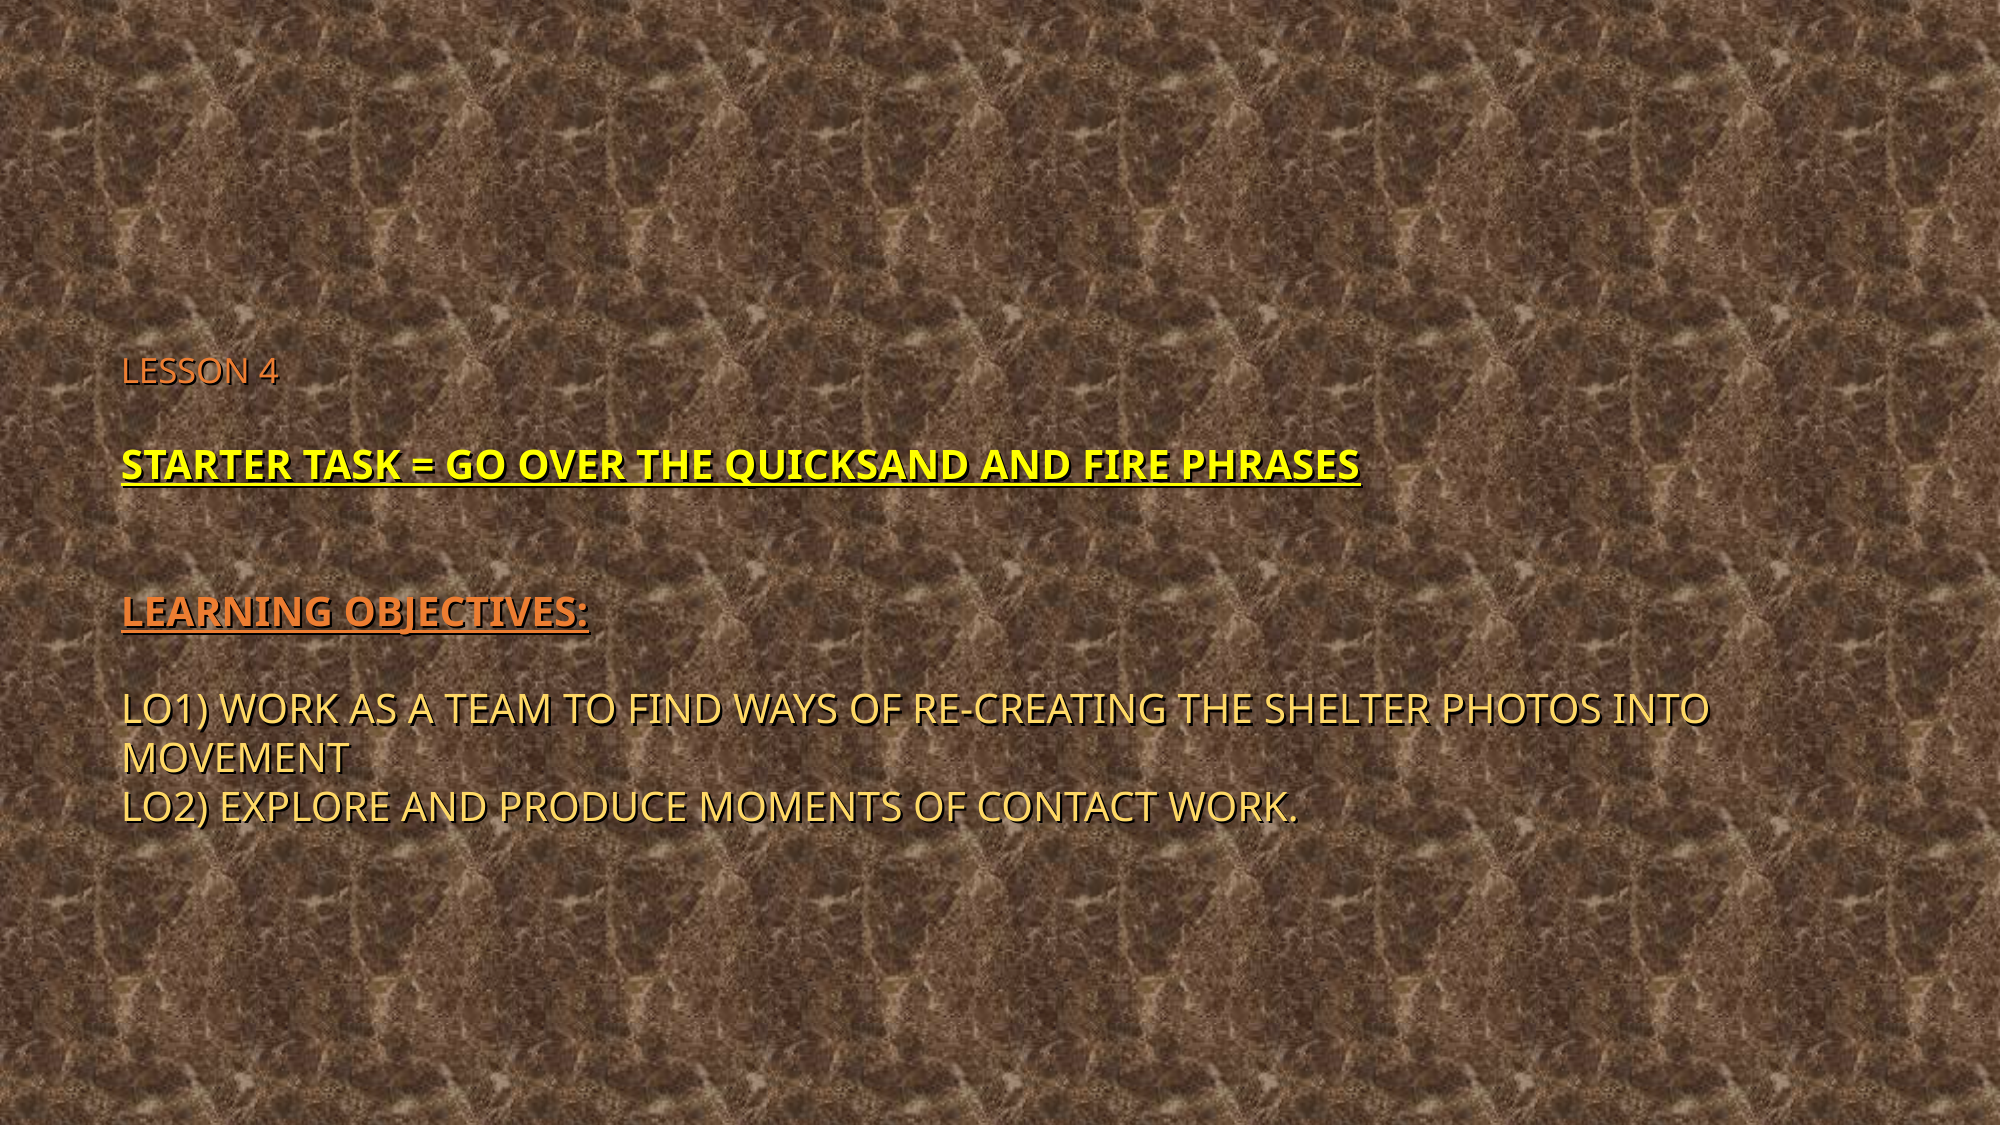

# Lesson 4 STARTER TASK = Go over the quicksand and fire phrases Learning Objectives: LO1) Work as a team to find ways of re-creating the shelter photos into movement LO2) explore and produce moments of contact work.